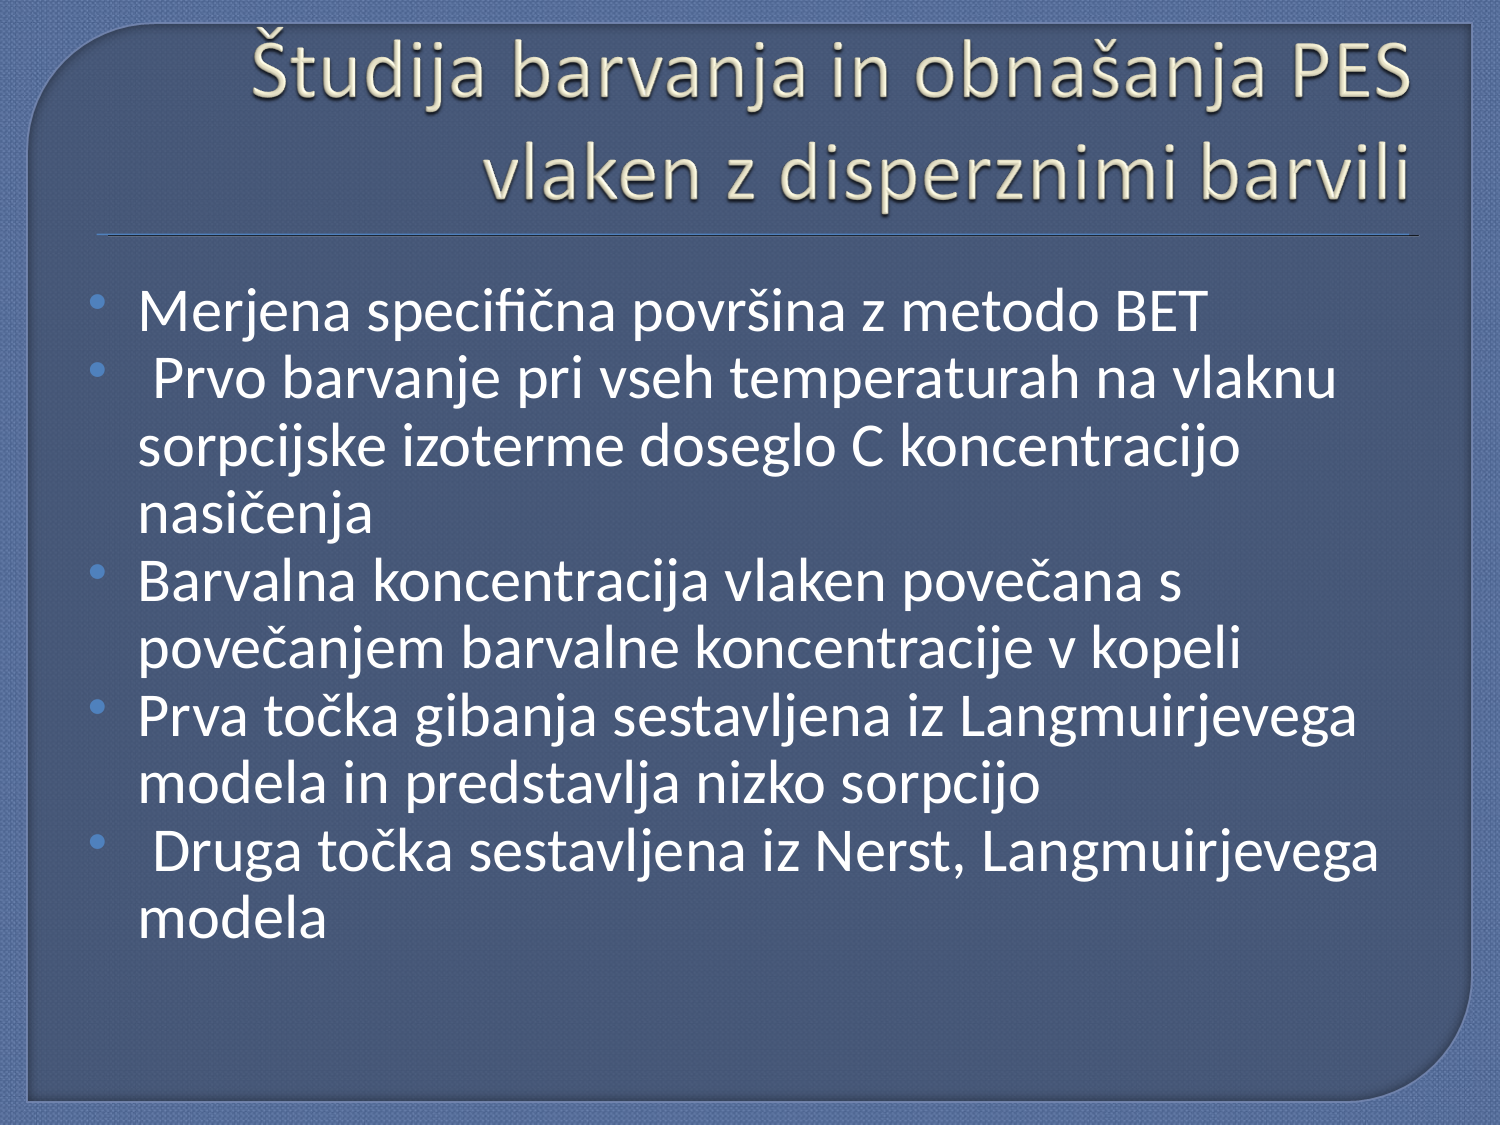

# Merjena specifična površina z metodo BET
 Prvo barvanje pri vseh temperaturah na vlaknu sorpcijske izoterme doseglo C koncentracijo nasičenja
Barvalna koncentracija vlaken povečana s povečanjem barvalne koncentracije v kopeli
Prva točka gibanja sestavljena iz Langmuirjevega modela in predstavlja nizko sorpcijo
 Druga točka sestavljena iz Nerst, Langmuirjevega modela